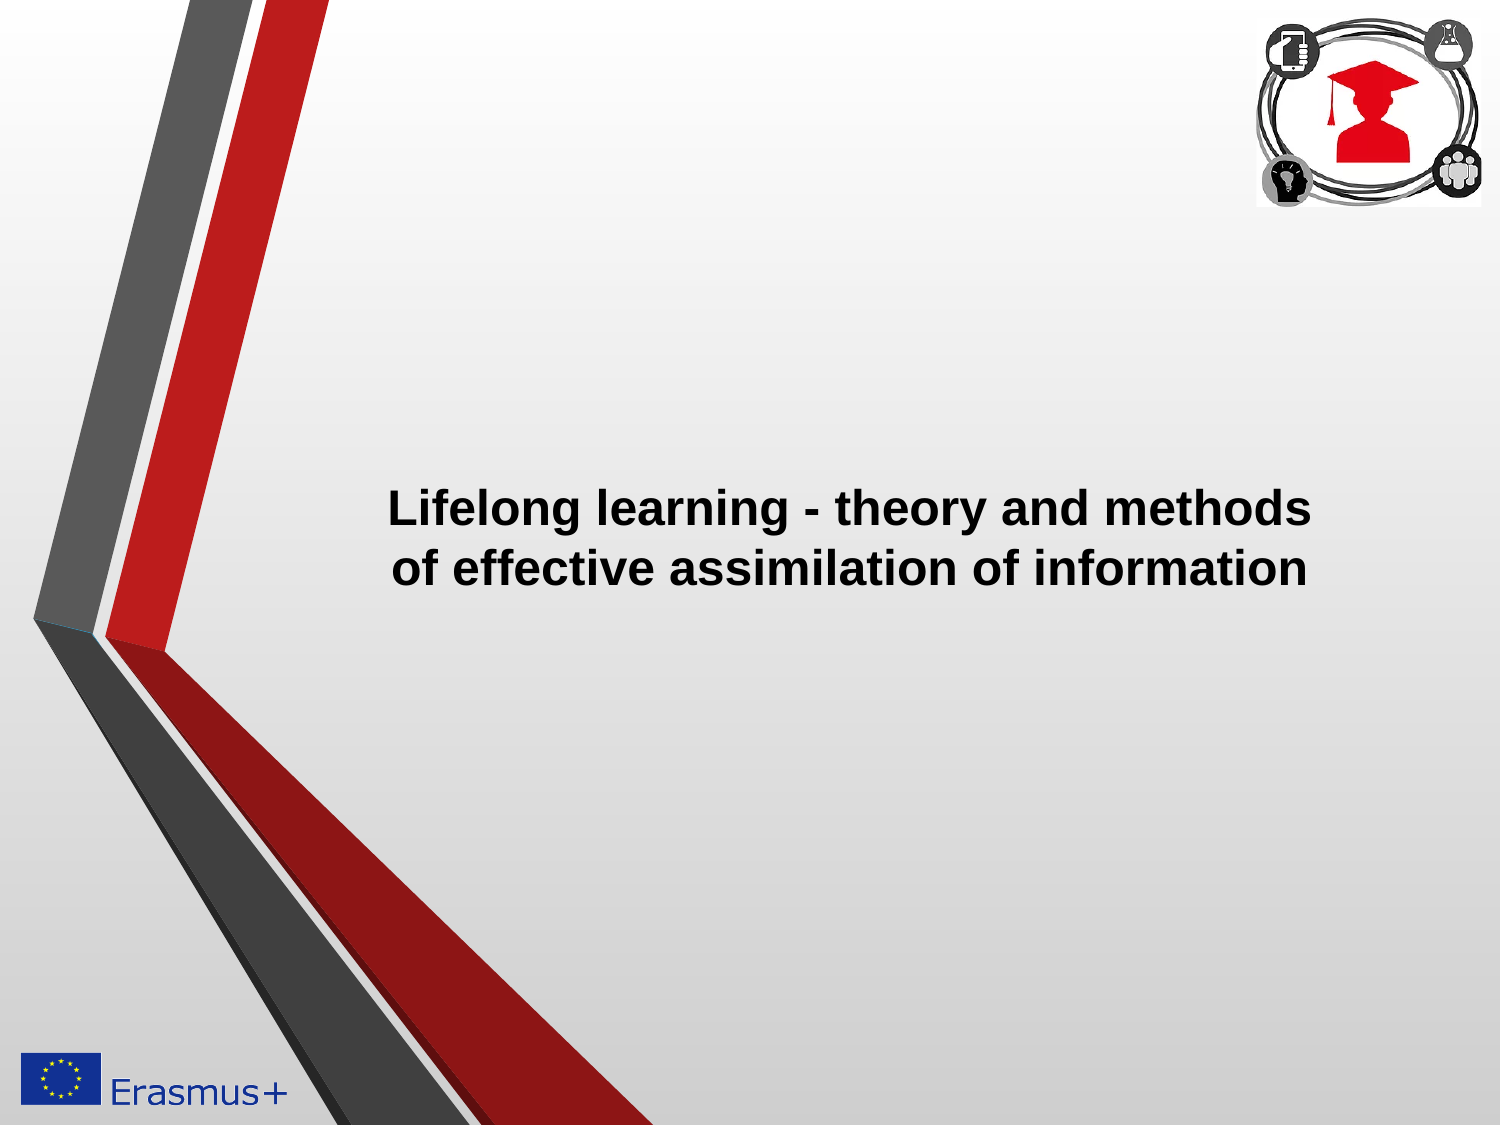

Lifelong learning - theory and methods of effective assimilation of information